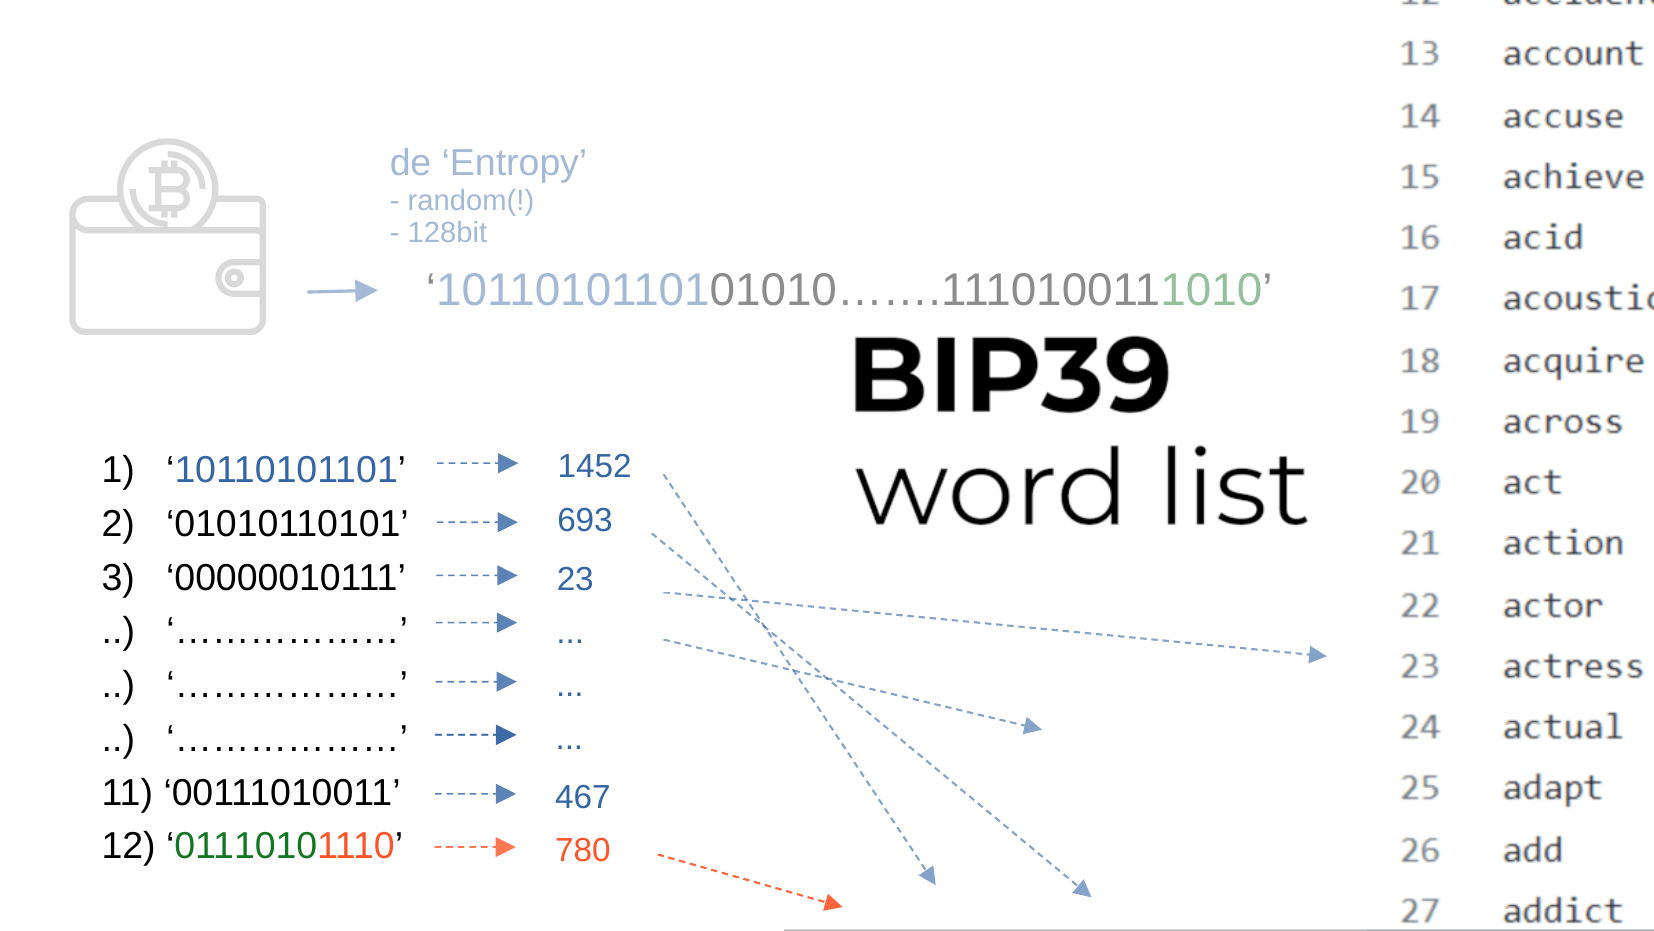

de ‘Entropy’
- random(!)
- 128bit
‘1011010110101010…….1110100111010’
1452
1) ‘10110101101’
2) ‘01010110101’
3) ‘00000010111’
..) ‘………………’
..) ‘………………’
..) ‘………………’
11) ‘00111010011’
12) ‘01110101110’
693
23
...
...
...
467
780